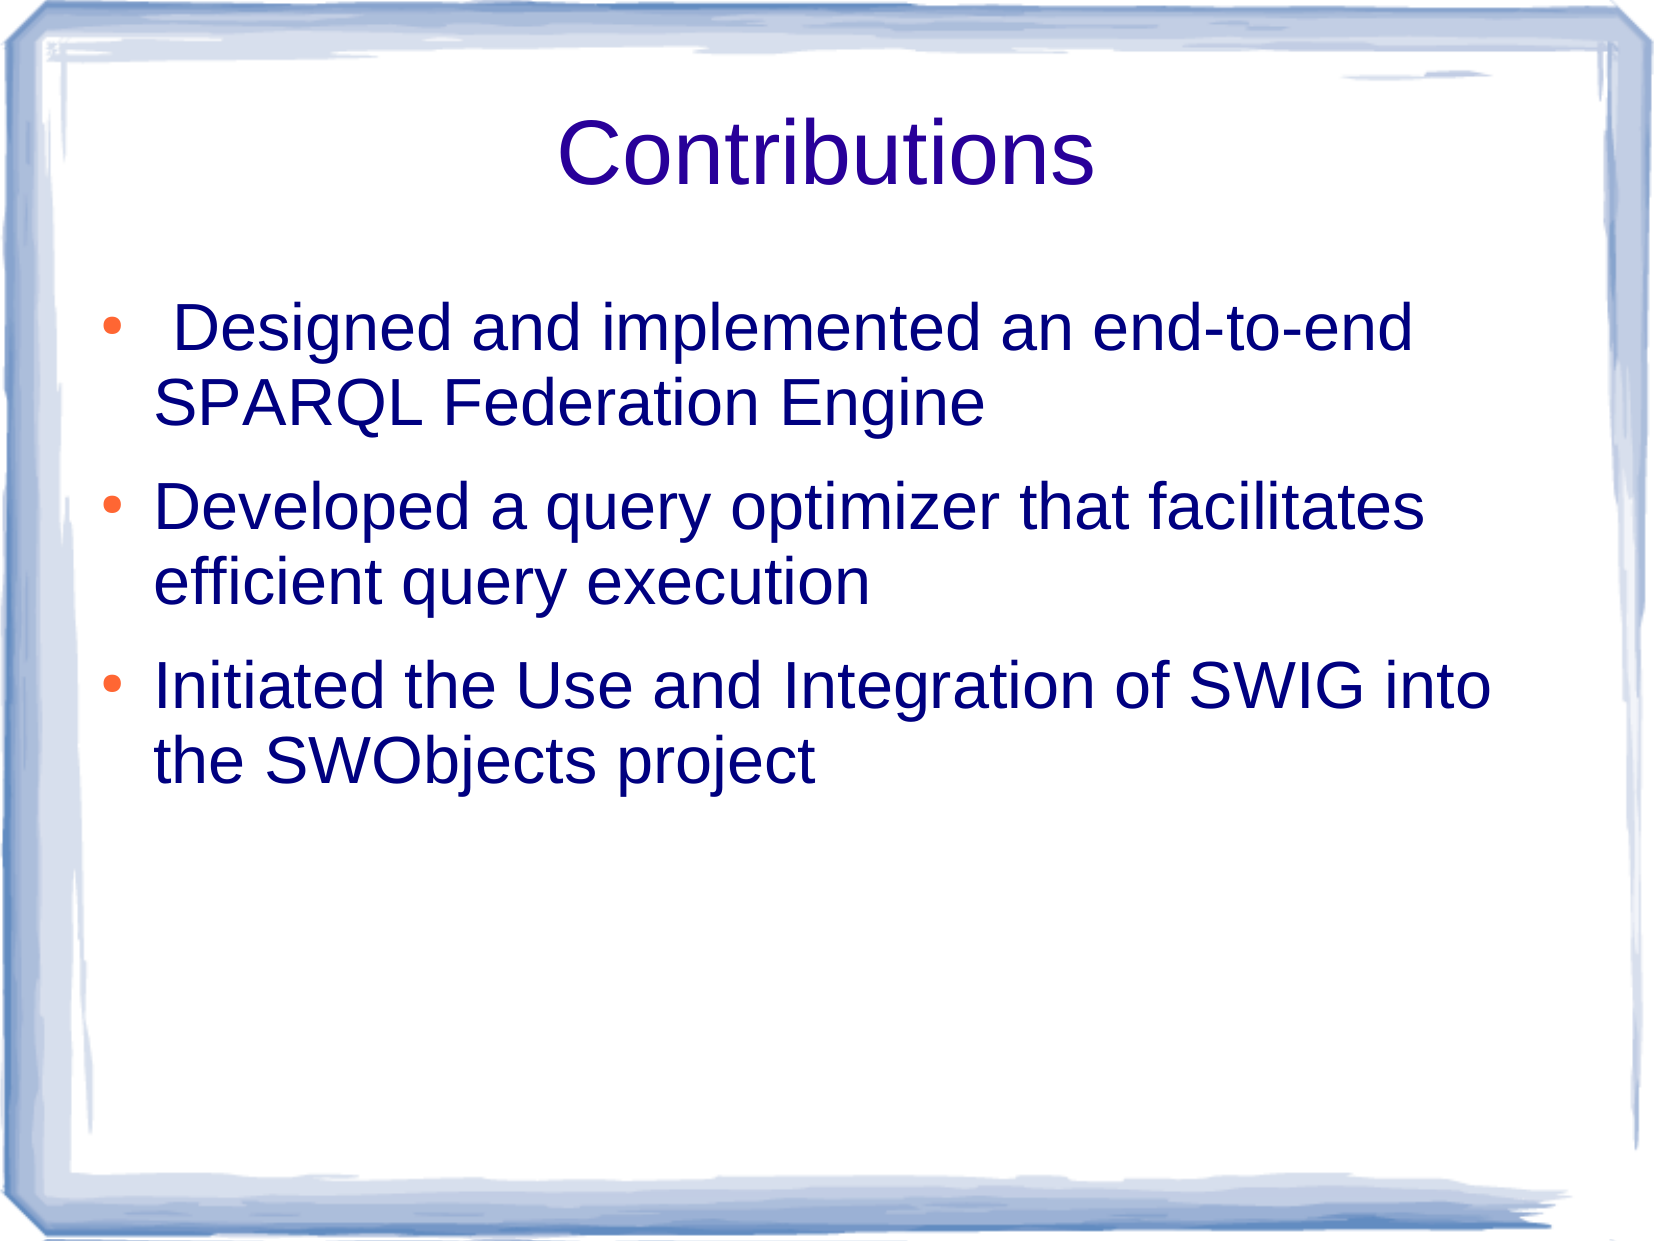

# Contributions
 Designed and implemented an end-to-end SPARQL Federation Engine
Developed a query optimizer that facilitates efficient query execution
Initiated the Use and Integration of SWIG into the SWObjects project